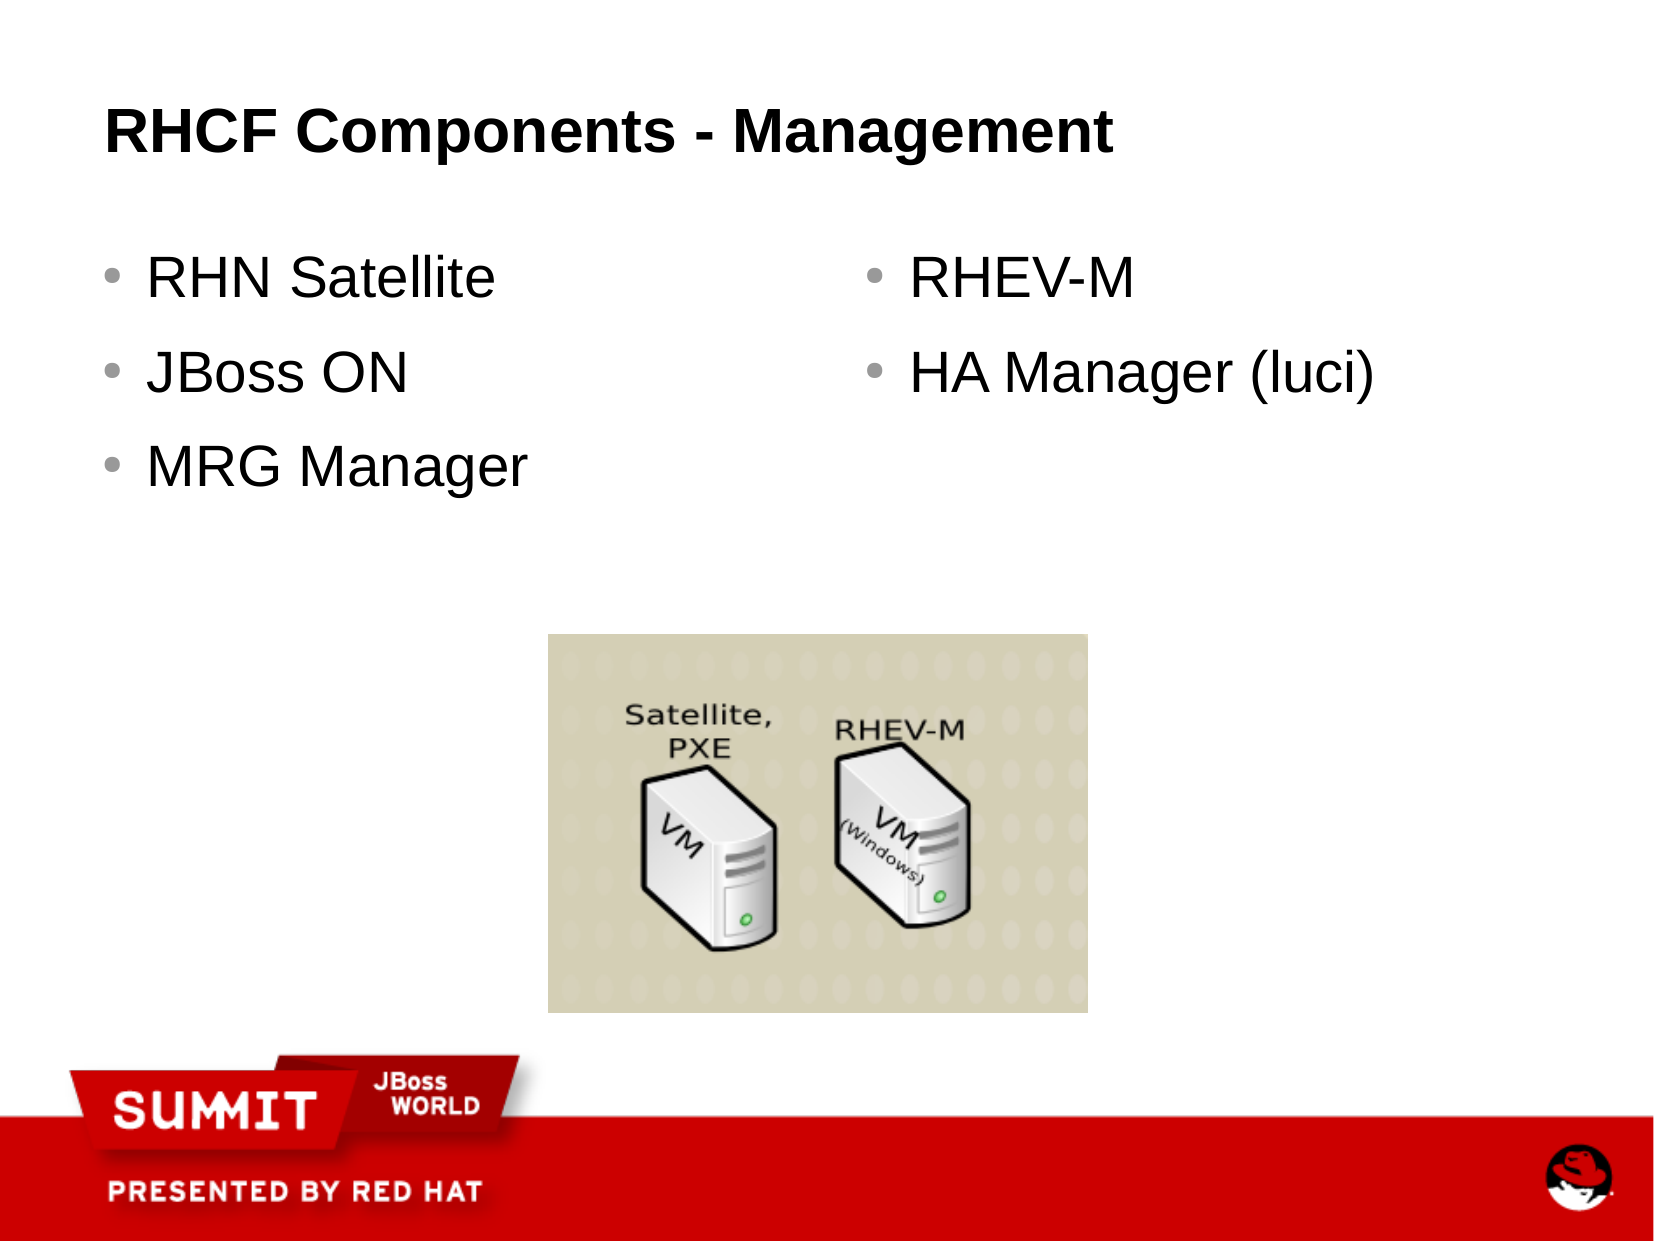

# RHCF Components - Management
RHN Satellite
JBoss ON
MRG Manager
RHEV-M
HA Manager (luci)